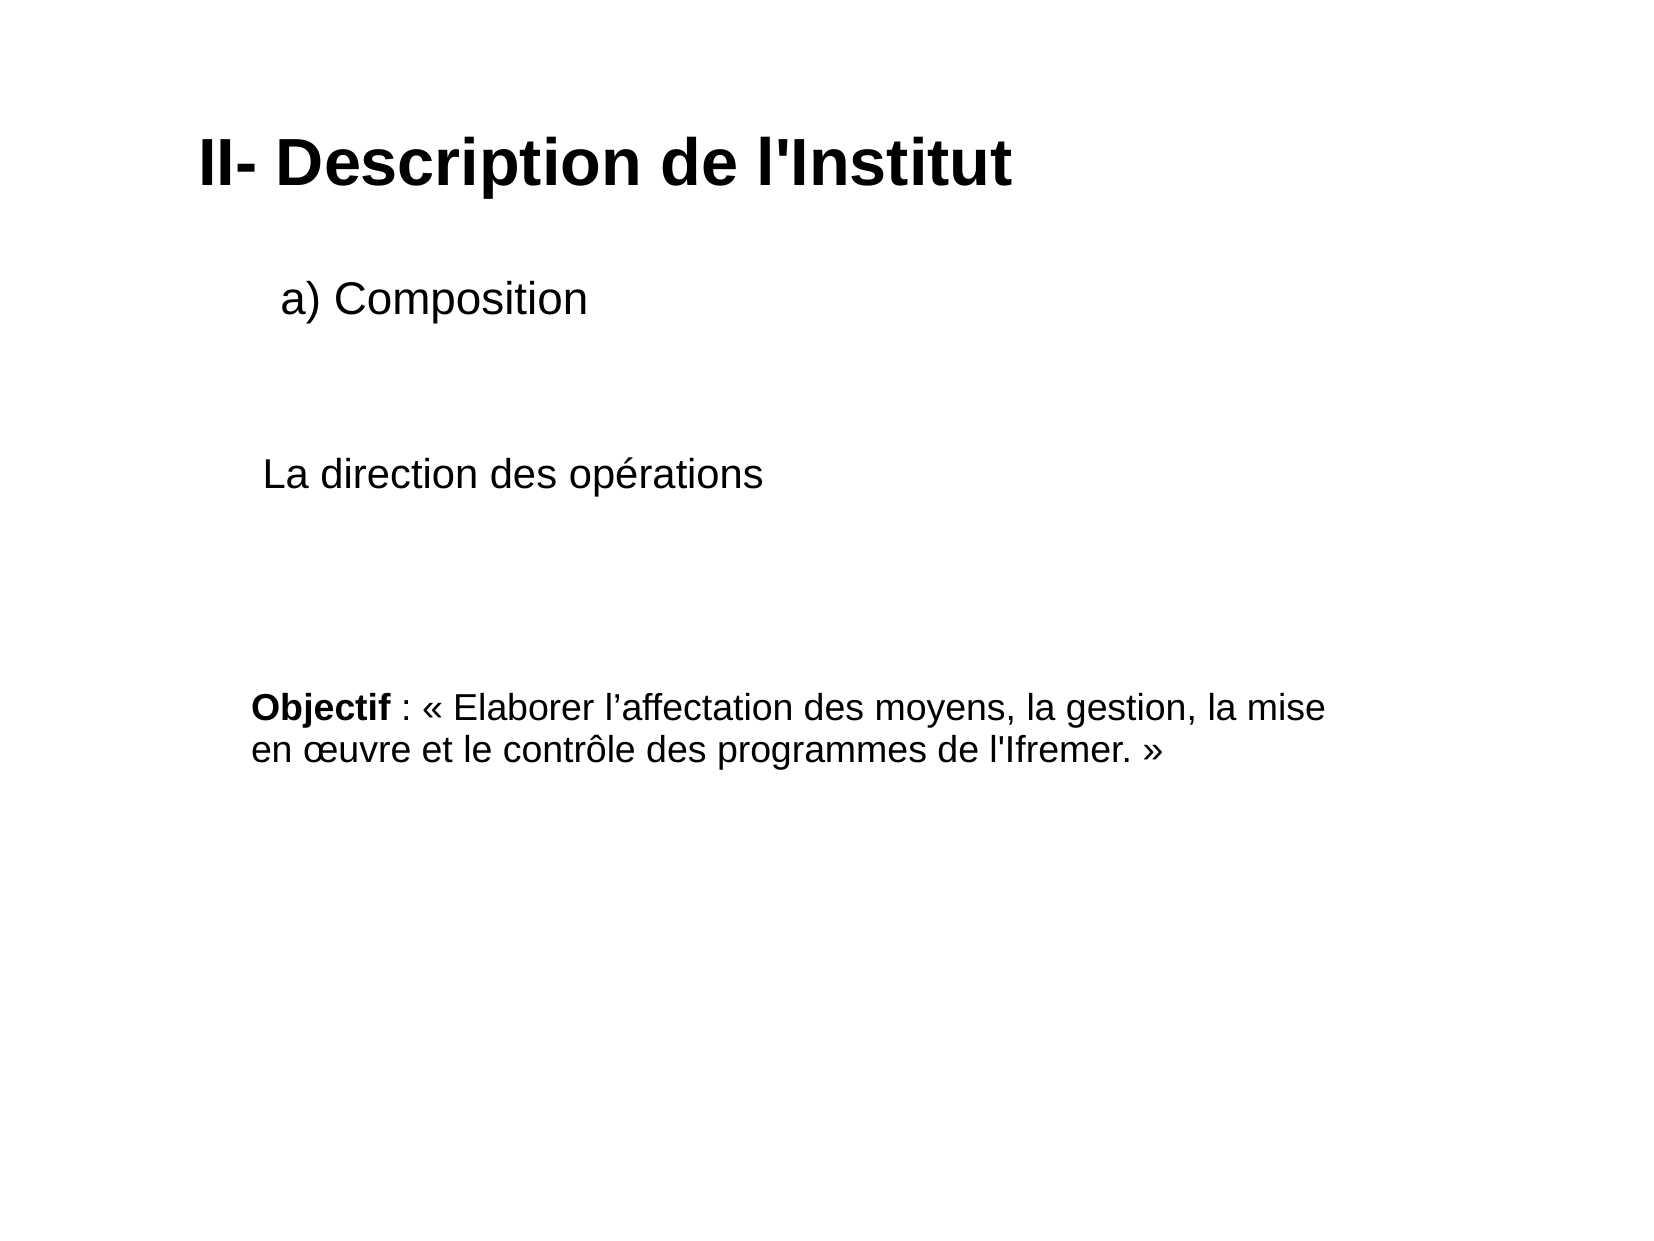

II- Description de l'Institut
a) Composition
 La direction des opérations
Objectif : « Elaborer l’affectation des moyens, la gestion, la mise en œuvre et le contrôle des programmes de l'Ifremer. »